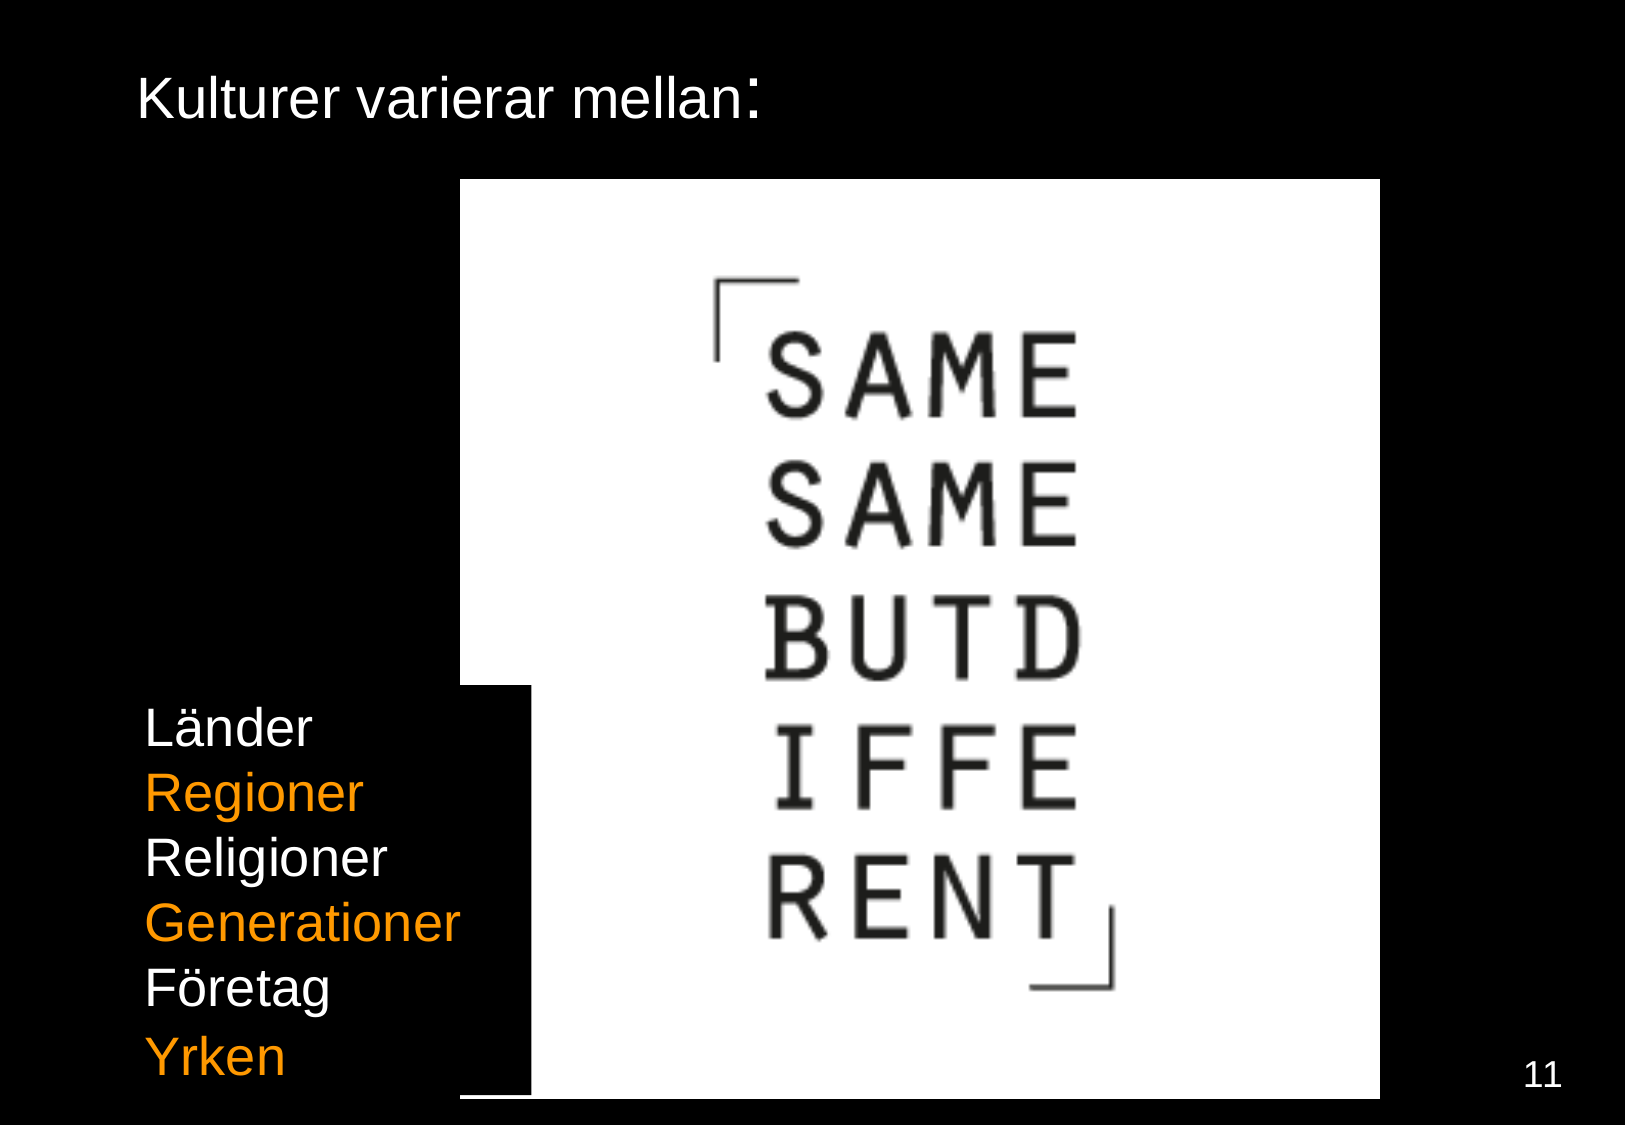

Kulturer varierar mellan:
Länder
Regioner
Religioner
Generationer
Företag
Yrken